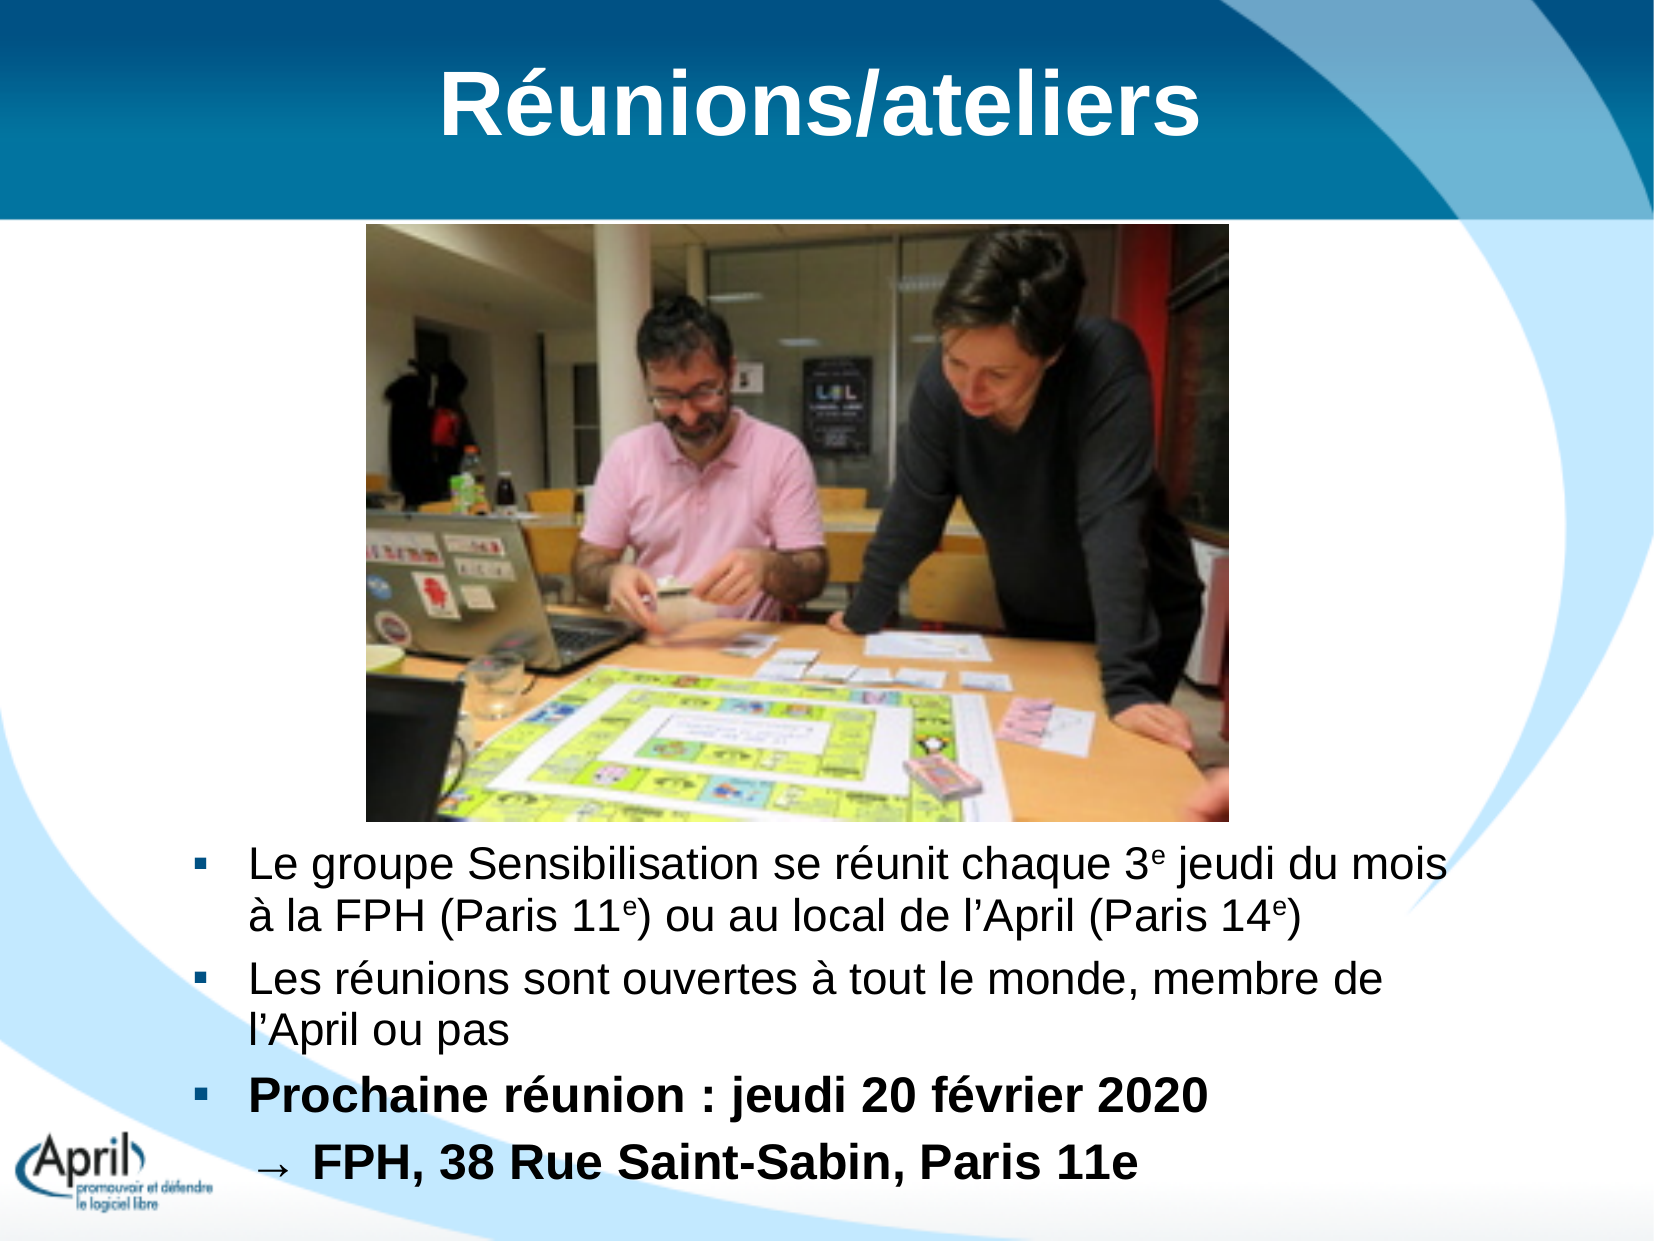

# Réunions/ateliers
Le groupe Sensibilisation se réunit chaque 3e jeudi du mois
à la FPH (Paris 11e) ou au local de l’April (Paris 14e)
Les réunions sont ouvertes à tout le monde, membre de l’April ou pas
Prochaine réunion : jeudi 20 février 2020
→ FPH, 38 Rue Saint-Sabin, Paris 11e